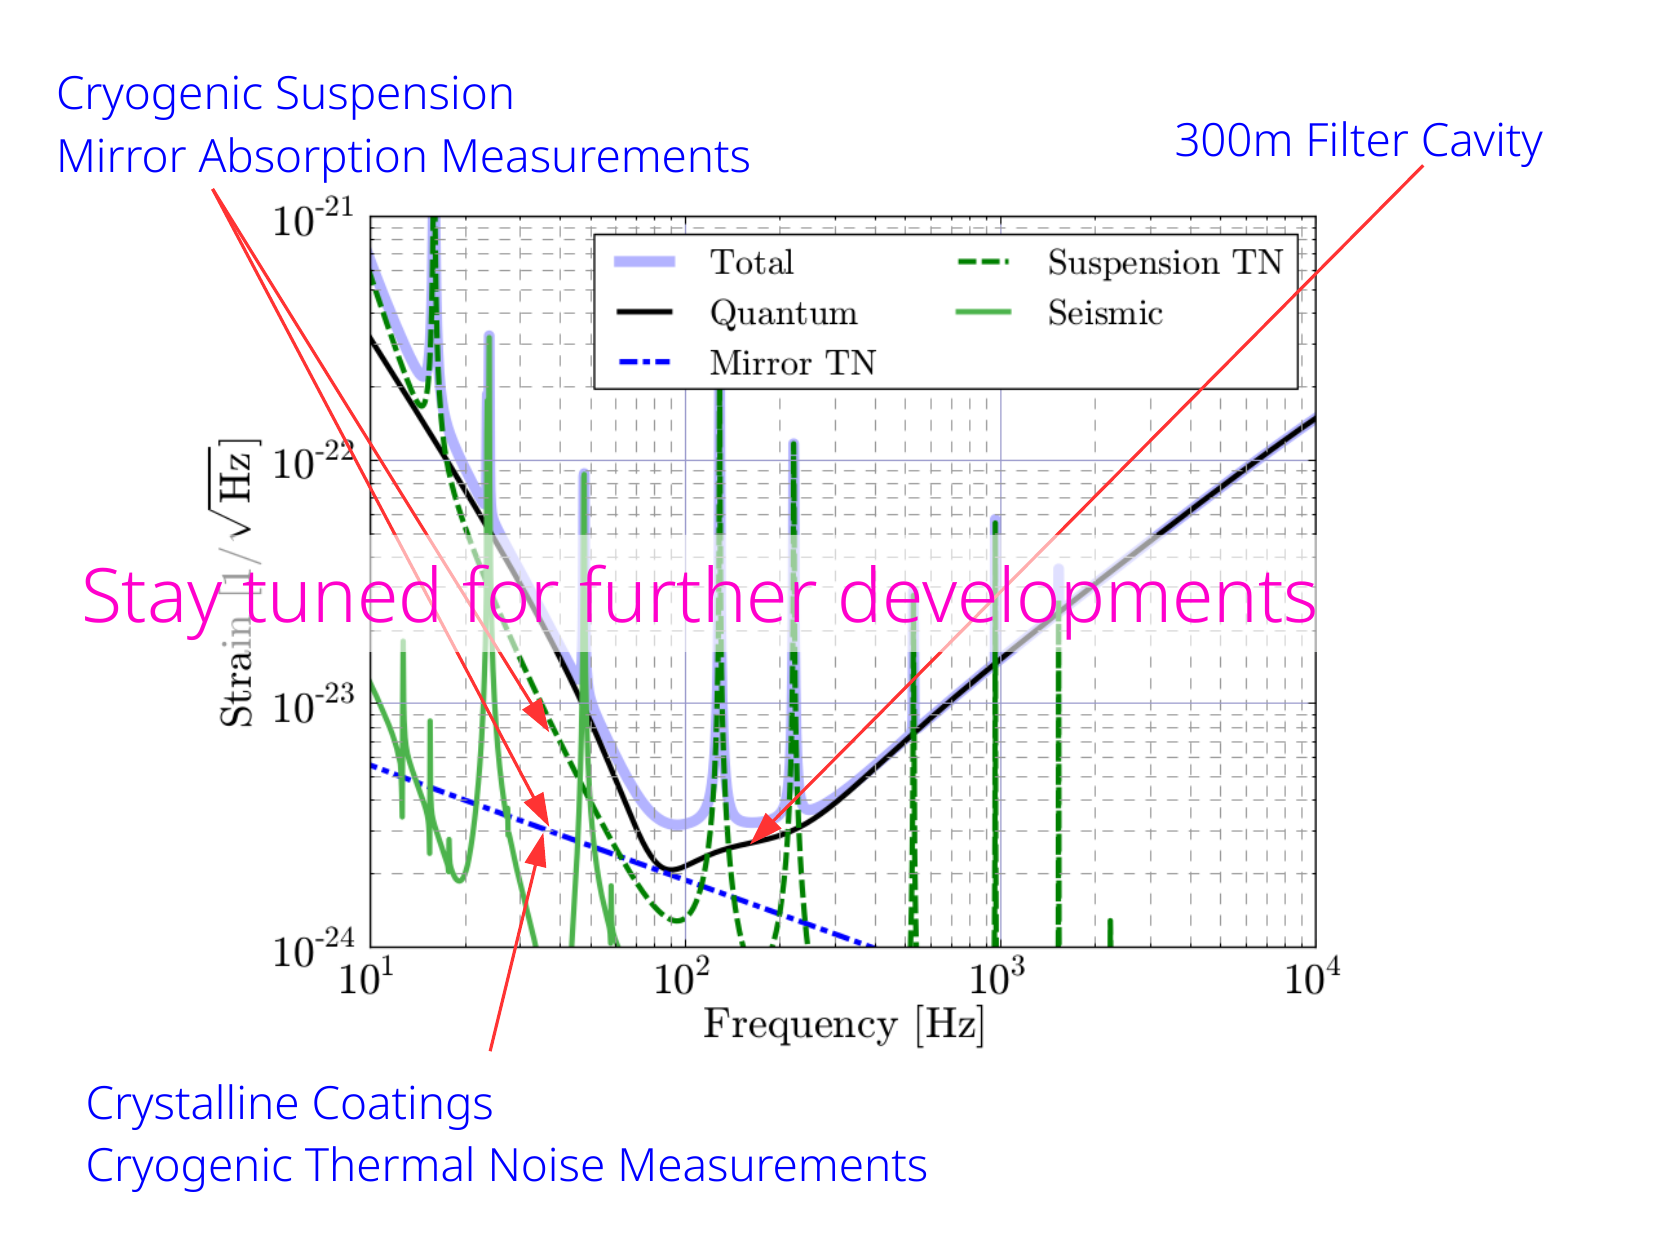

Cryogenic Suspension
Mirror Absorption Measurements
300m Filter Cavity
Stay tuned for further developments
Crystalline Coatings
Cryogenic Thermal Noise Measurements